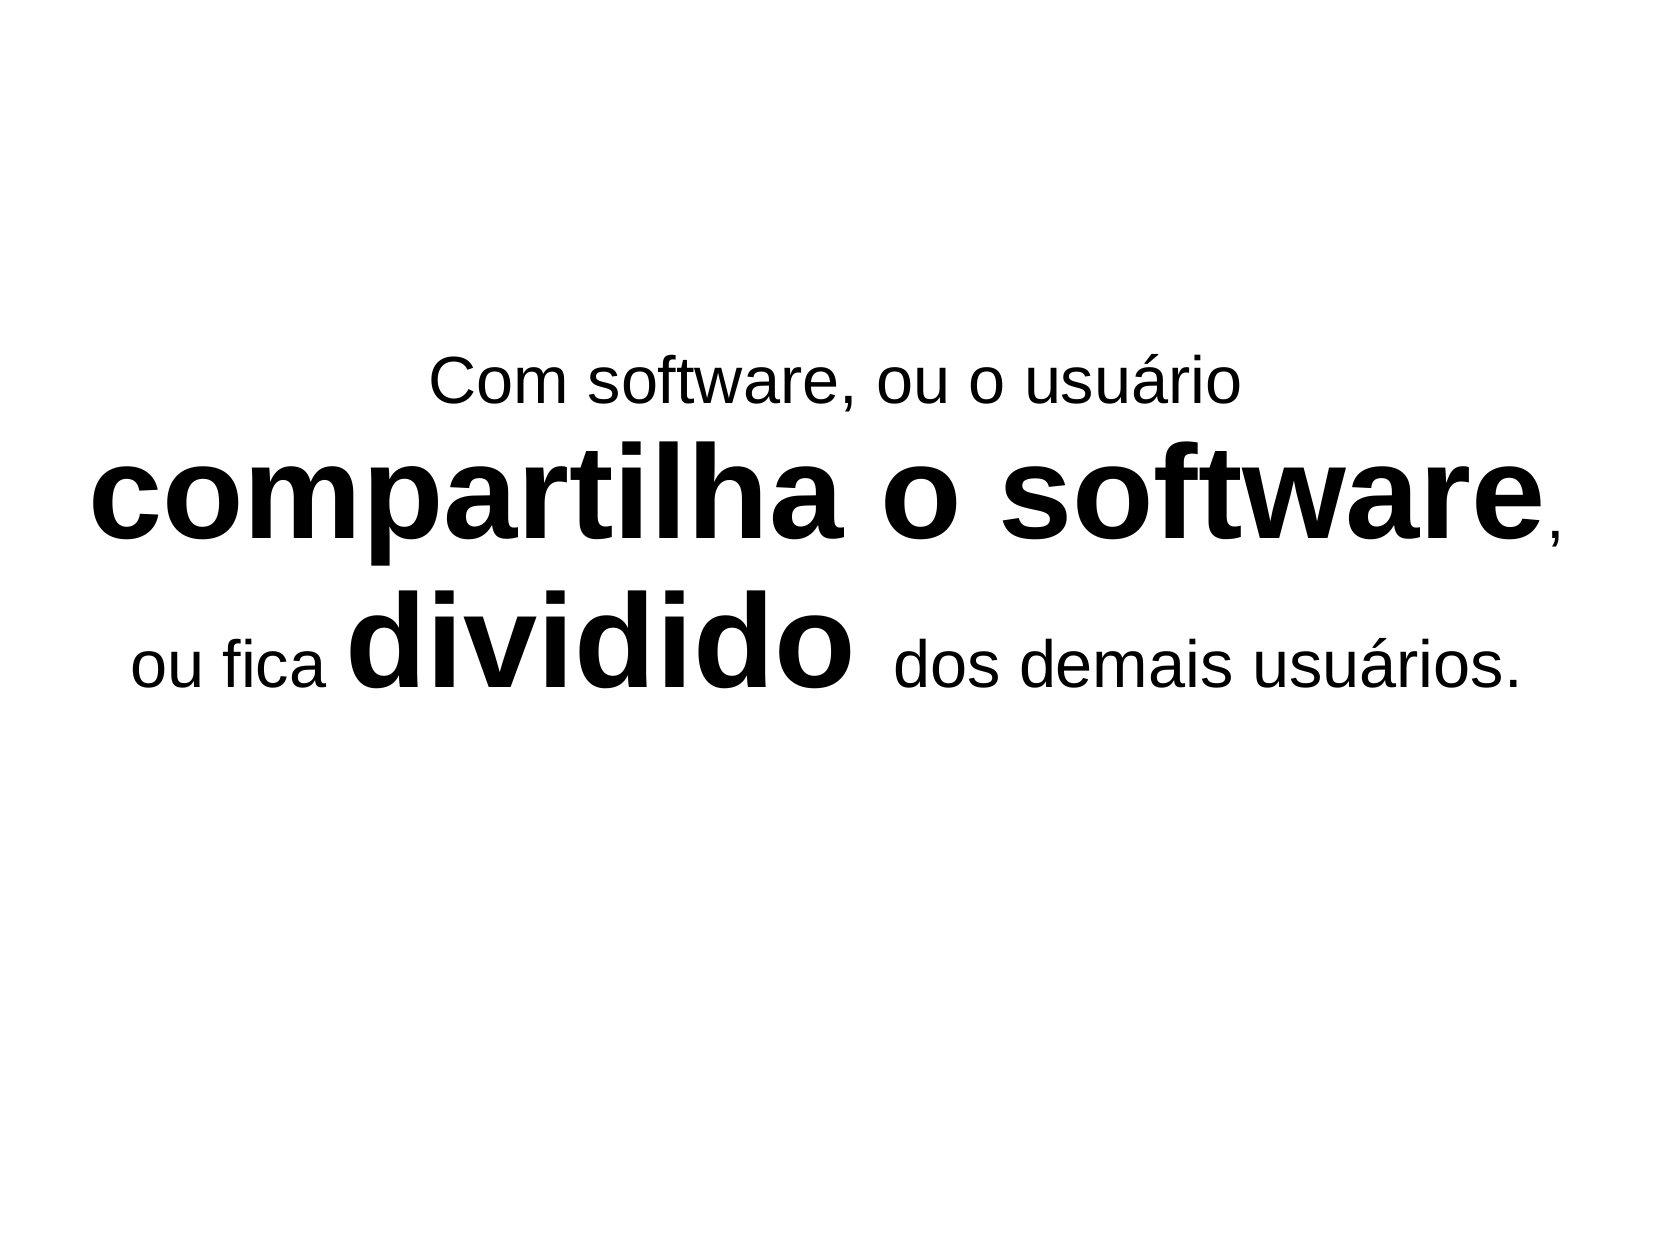

# Com software, ou o usuário compartilha o software, ou fica dividido dos demais usuários.